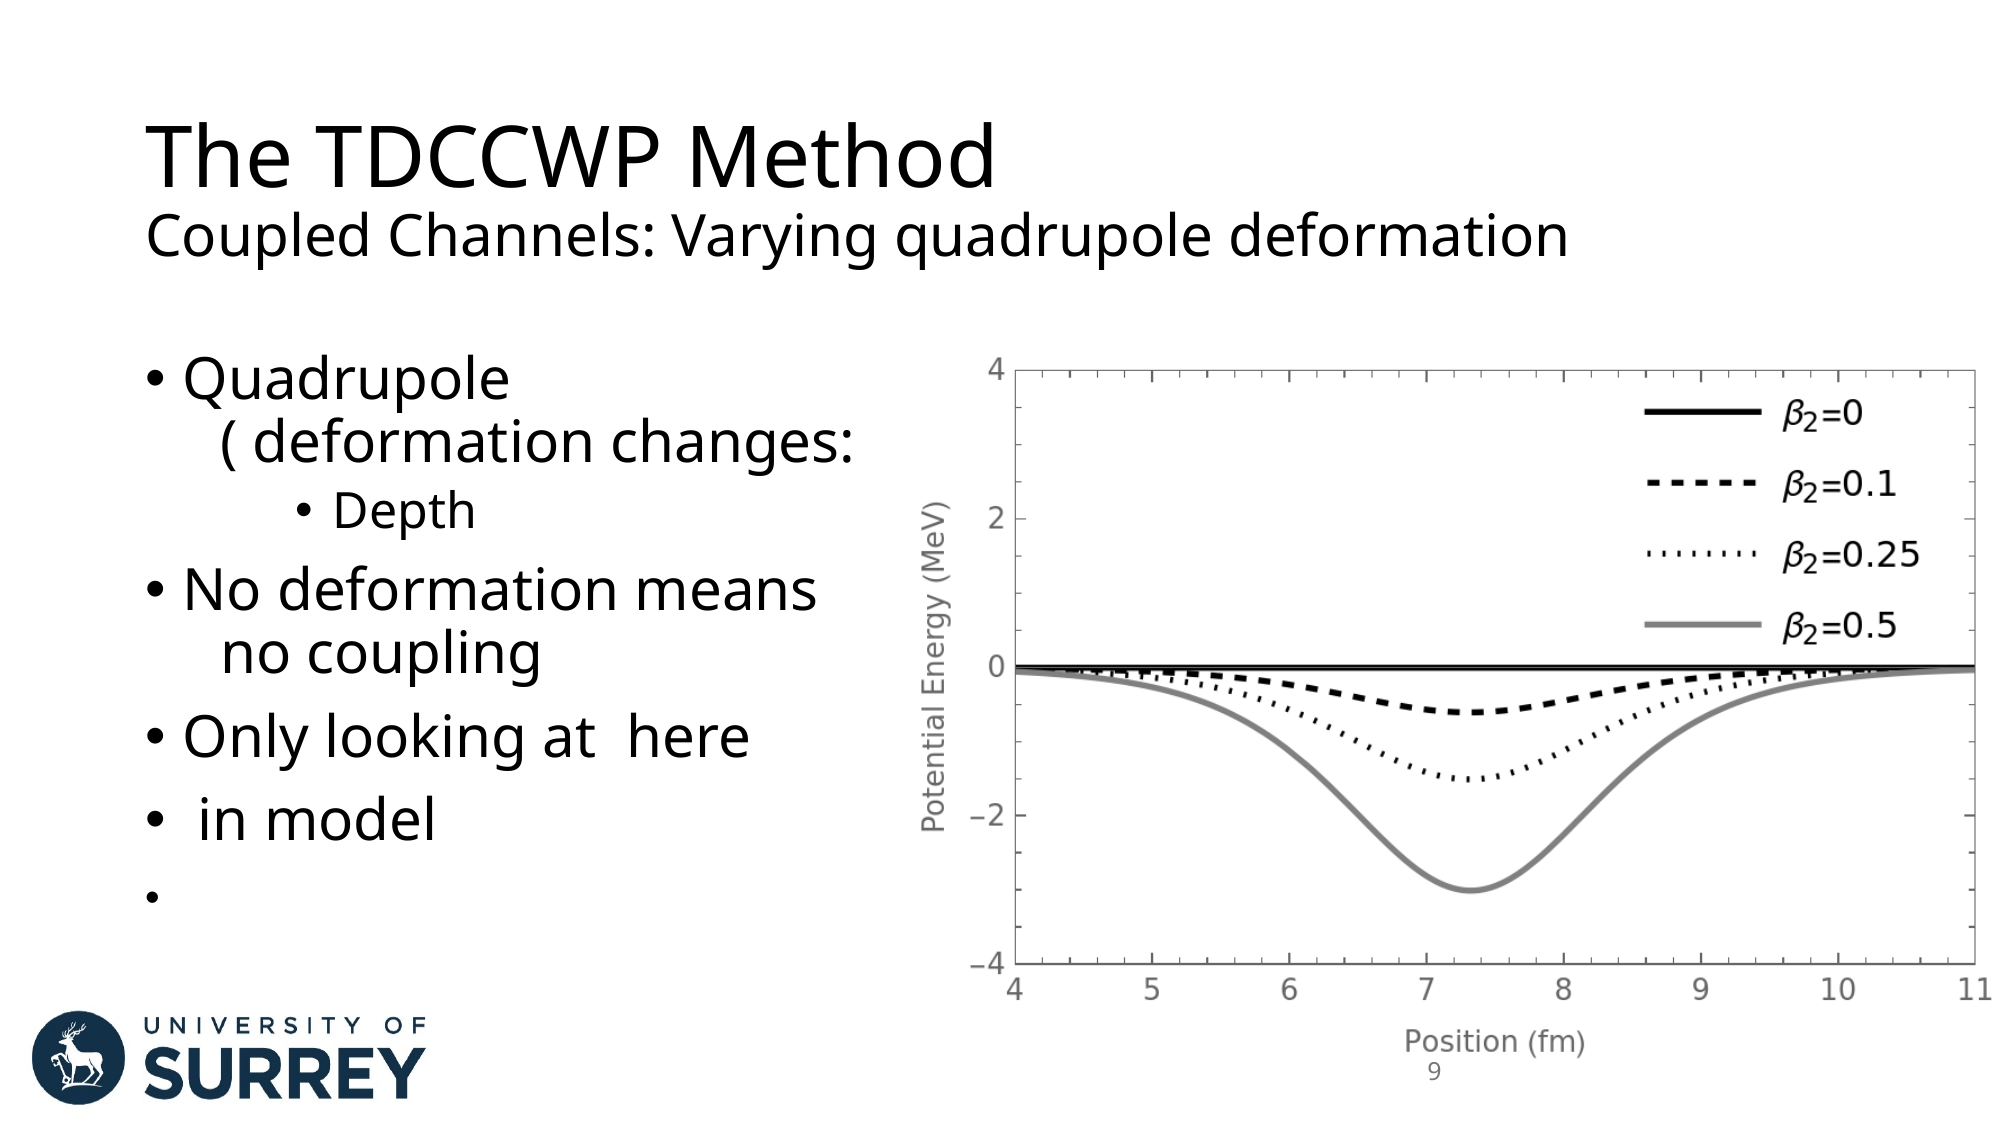

# The TDCCWP Method Coupled Channels: Varying quadrupole deformation
Quadrupole ( deformation changes:
Depth
No deformation means no coupling
Only looking at here
 in model